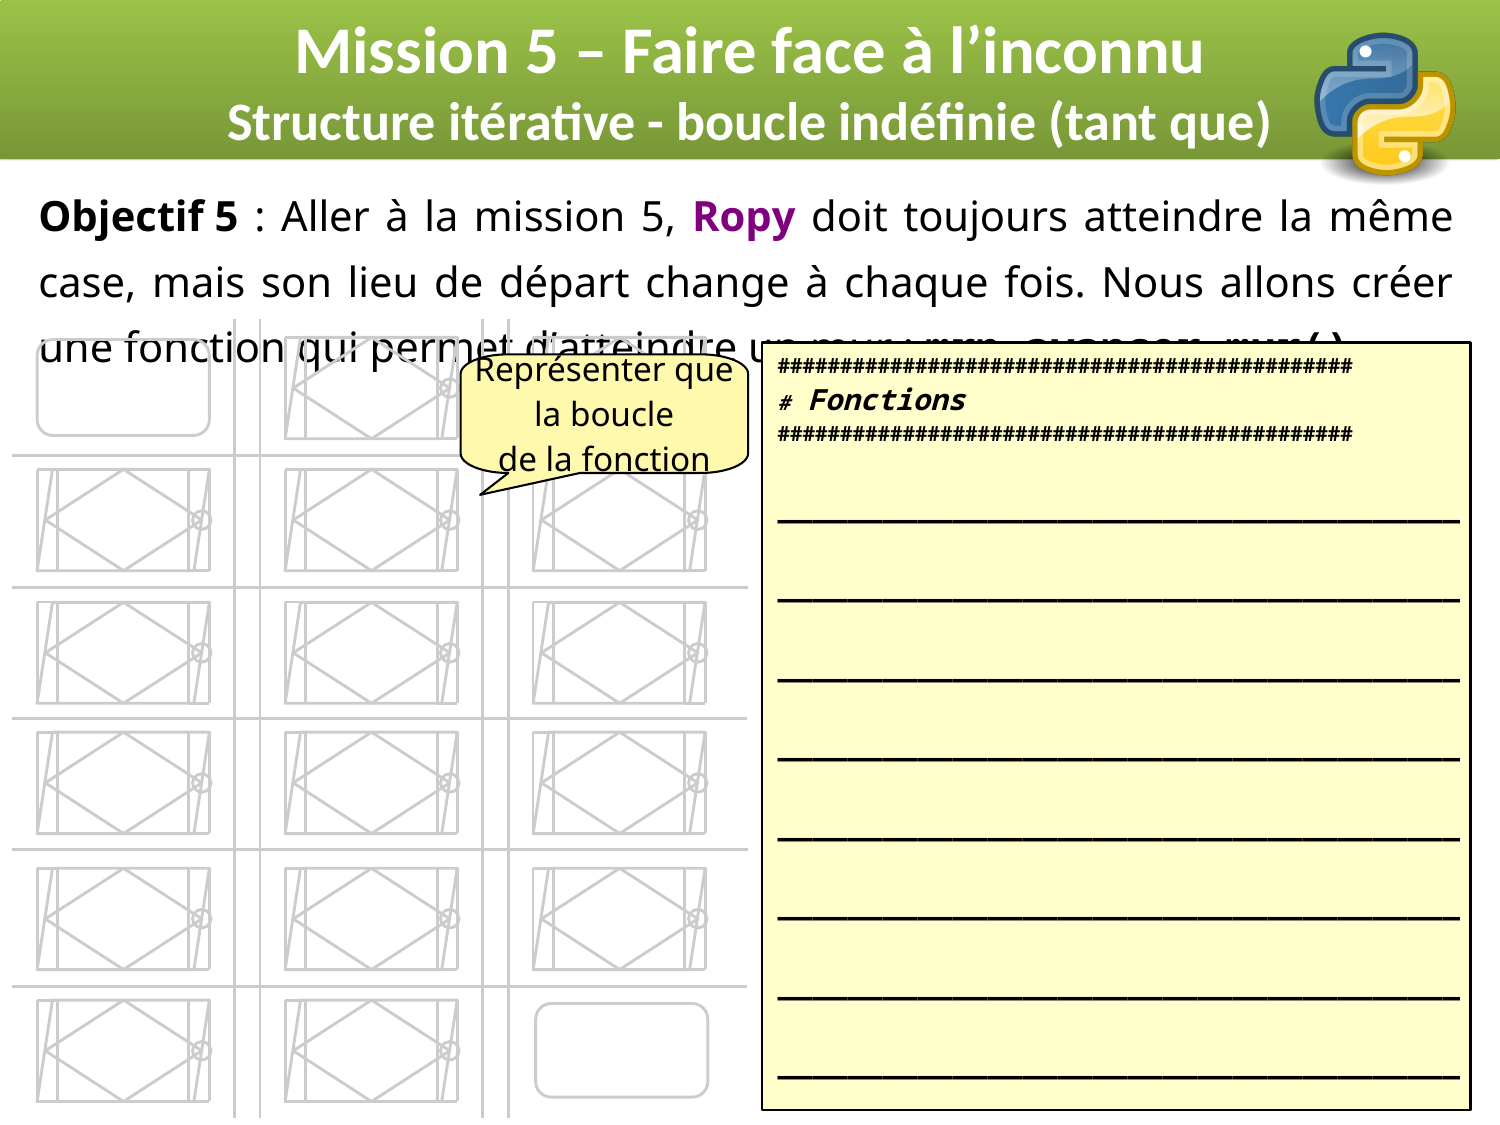

Mission 5 – Faire face à l’inconnu
Structure itérative - boucle indéfinie (tant que)
Objectif 5 : Aller à la mission 5, Ropy doit toujours atteindre la même case, mais son lieu de départ change à chaque fois. Nous allons créer une fonction qui permet d’atteindre un mur : mrp_avancer_mur().
##############################################
# Fonctions
##############################################
_______________________________________
_______________________________________
_______________________________________
_______________________________________
_______________________________________
_______________________________________
_______________________________________
_______________________________________
_______________________________________
_______________________________________
_______________________________________
Représenter que
la boucle
de la fonction